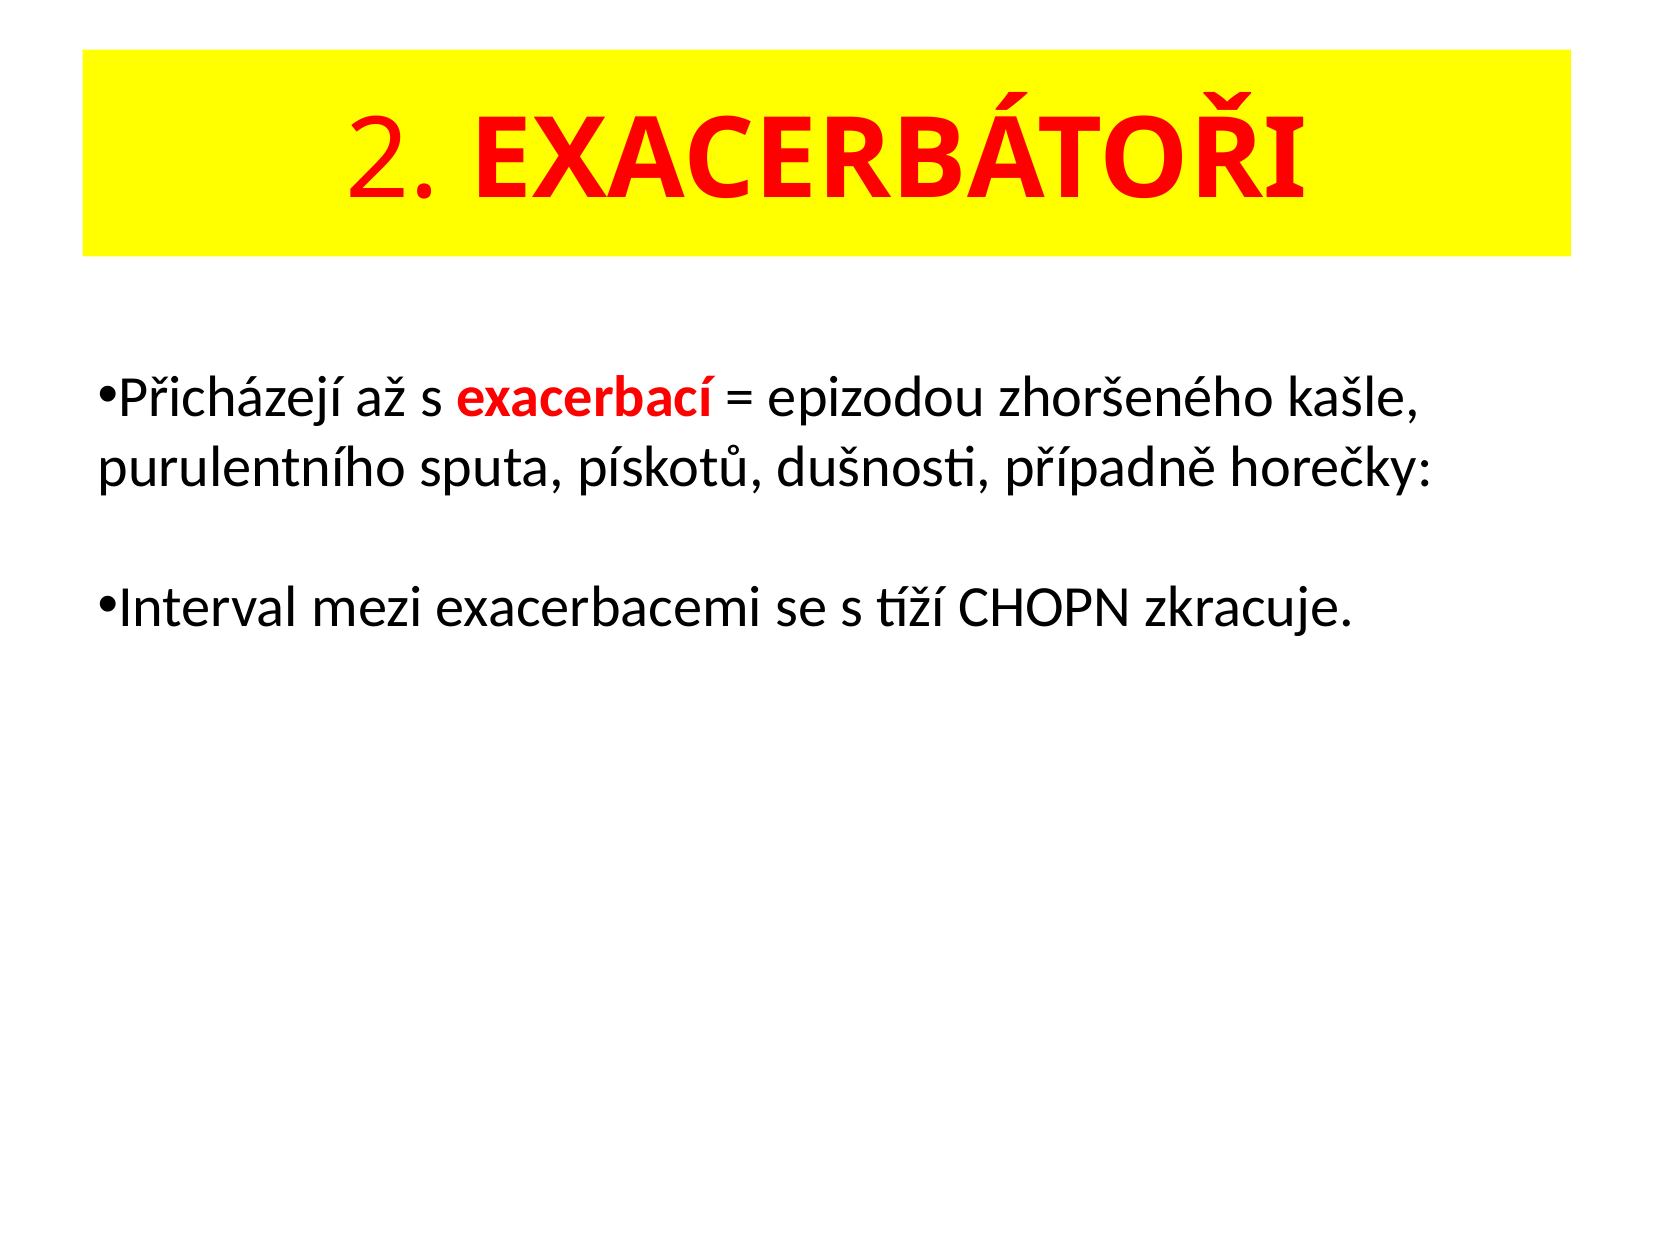

# 2. EXACERBÁTOŘI
Přicházejí až s exacerbací = epizodou zhoršeného kašle, purulentního sputa, pískotů, dušnosti, případně horečky:
Interval mezi exacerbacemi se s tíží CHOPN zkracuje.